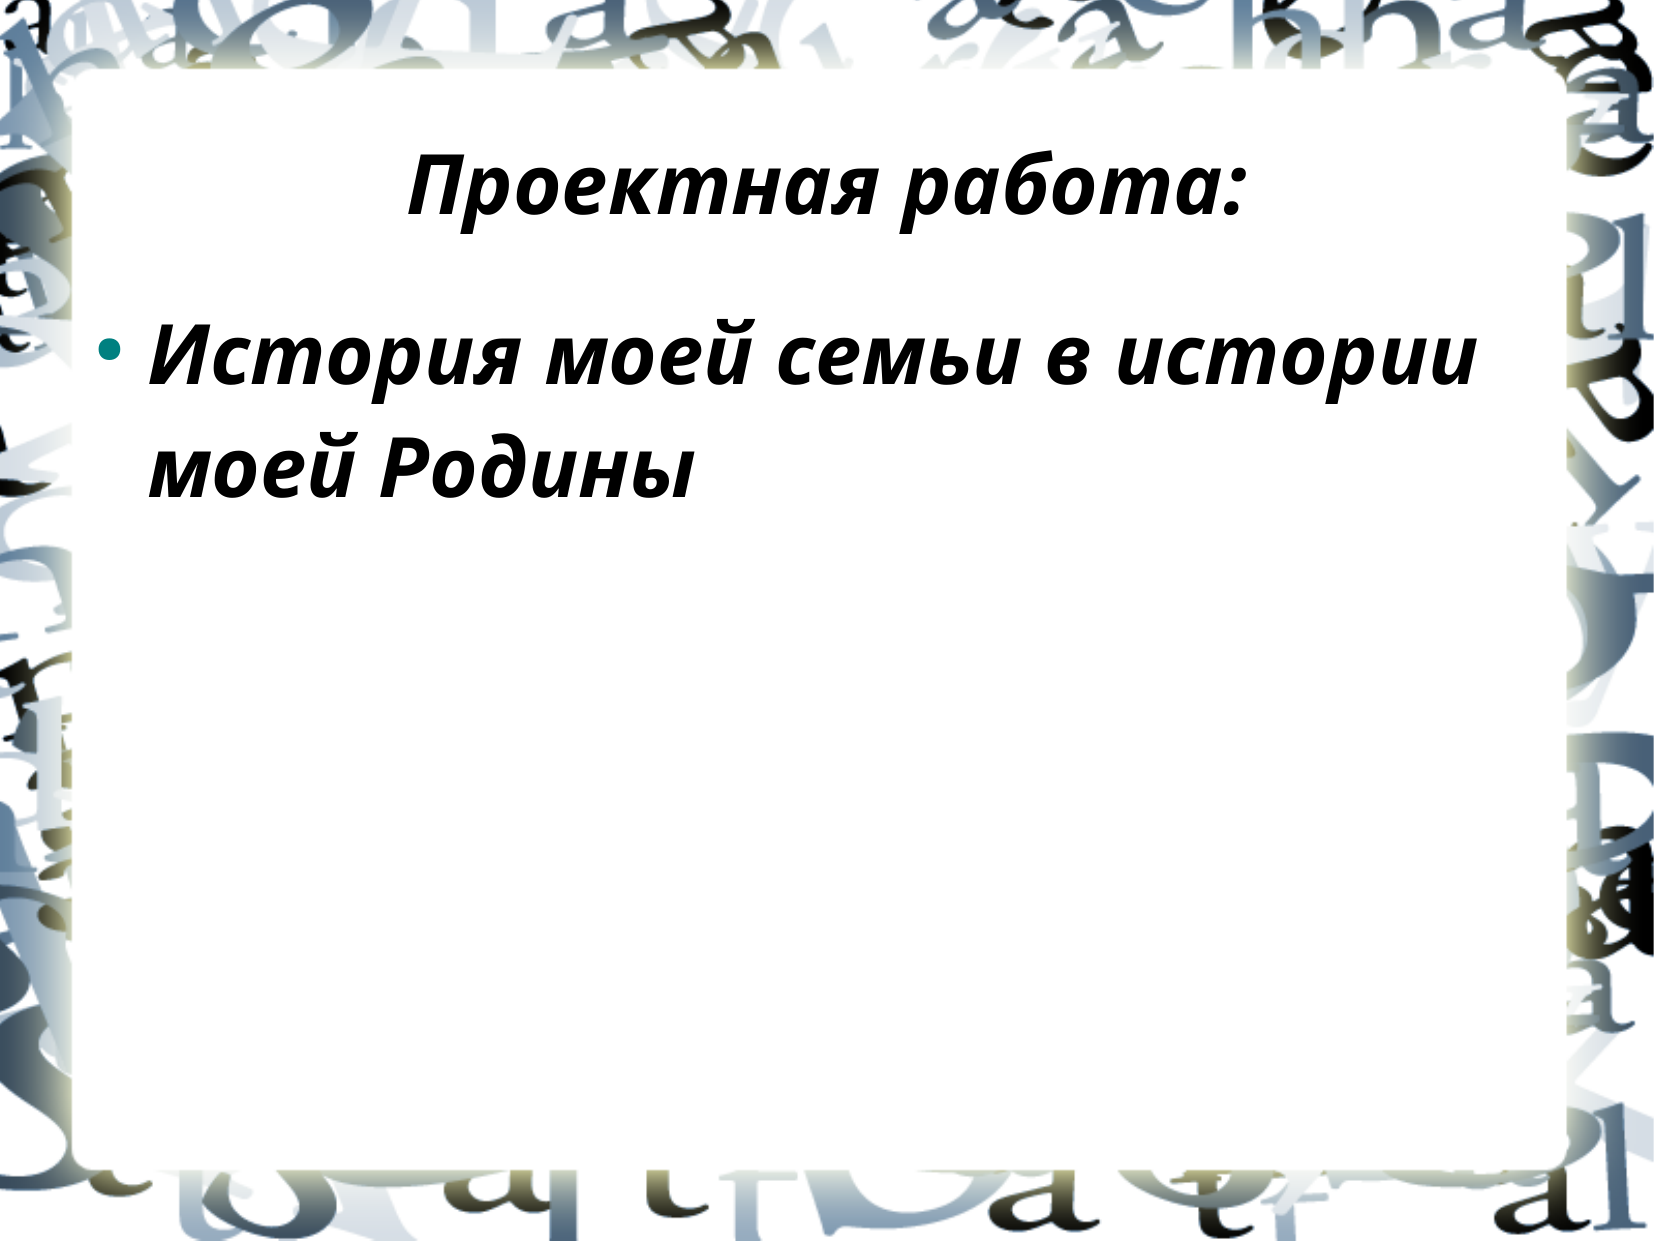

# Проектная работа:
История моей семьи в истории моей Родины